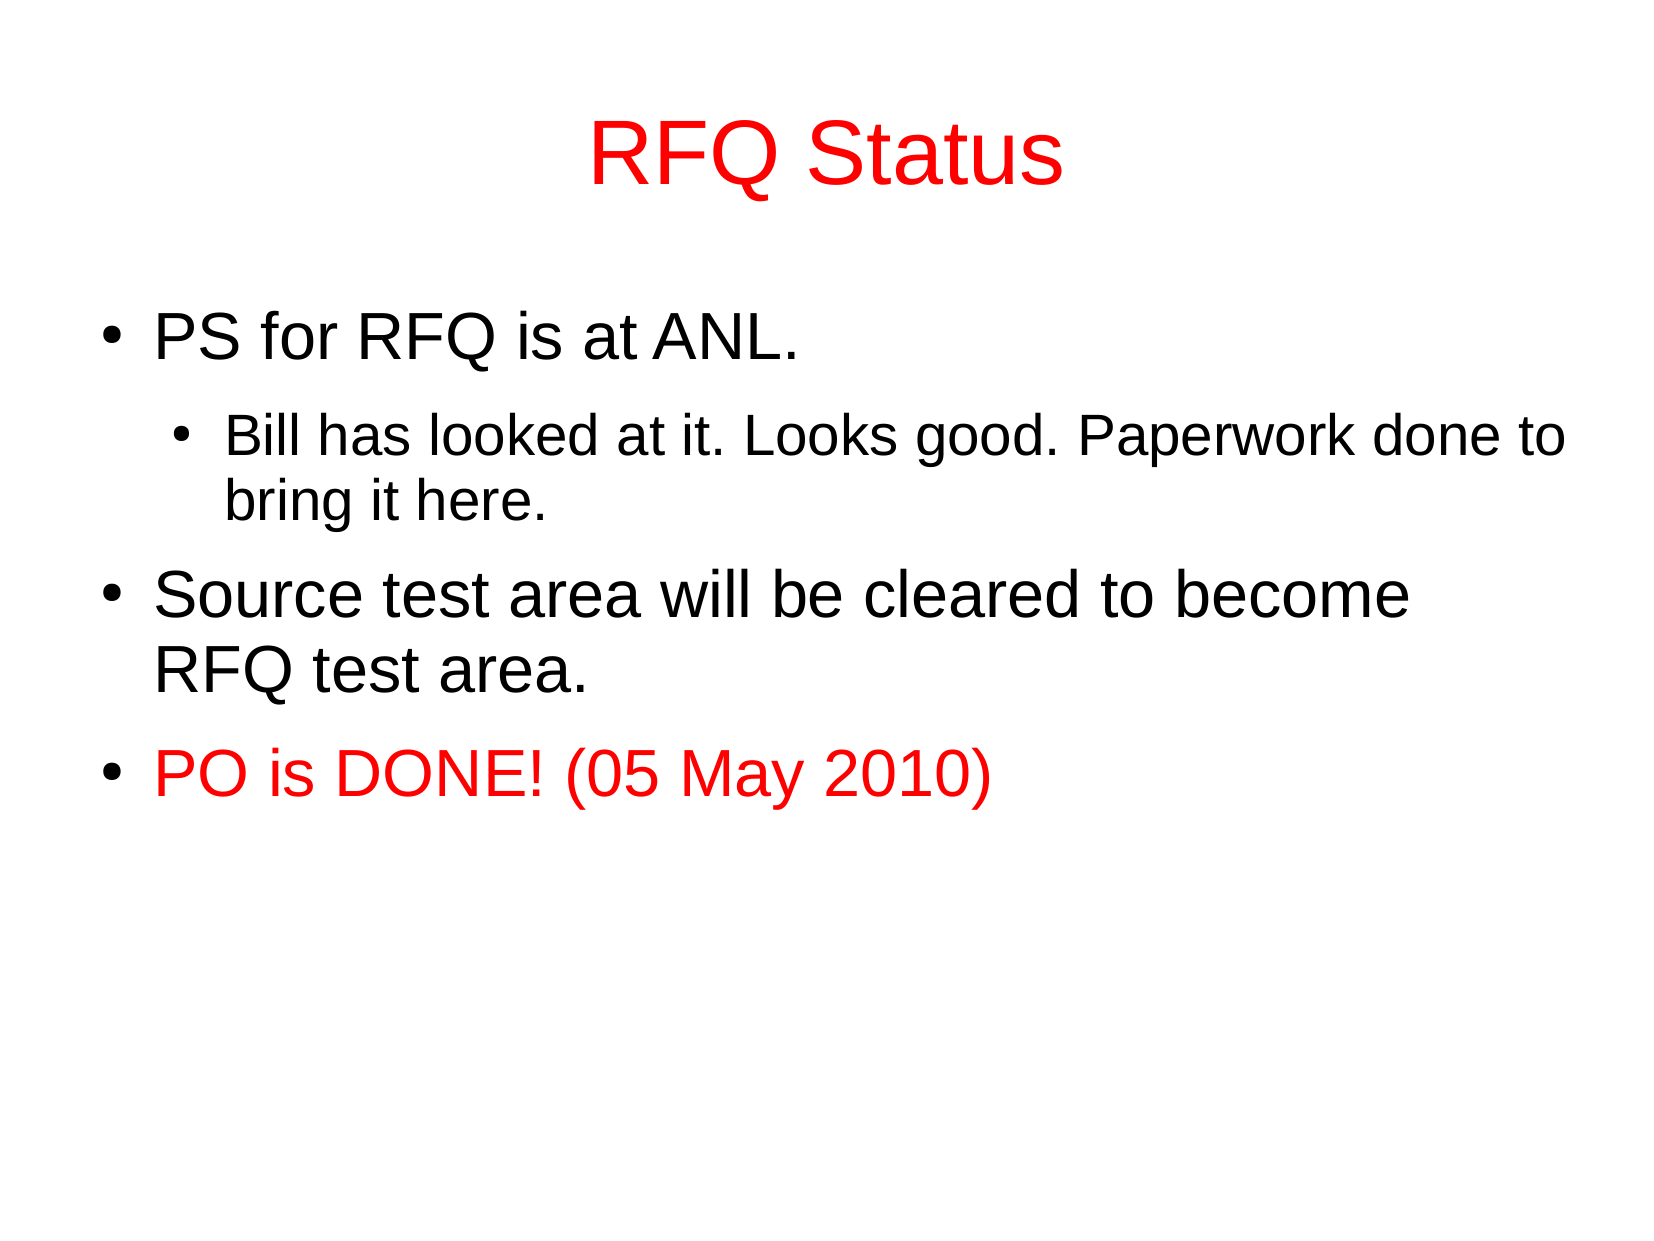

# RFQ Status
PS for RFQ is at ANL.
Bill has looked at it. Looks good. Paperwork done to bring it here.
Source test area will be cleared to become RFQ test area.
PO is DONE! (05 May 2010)